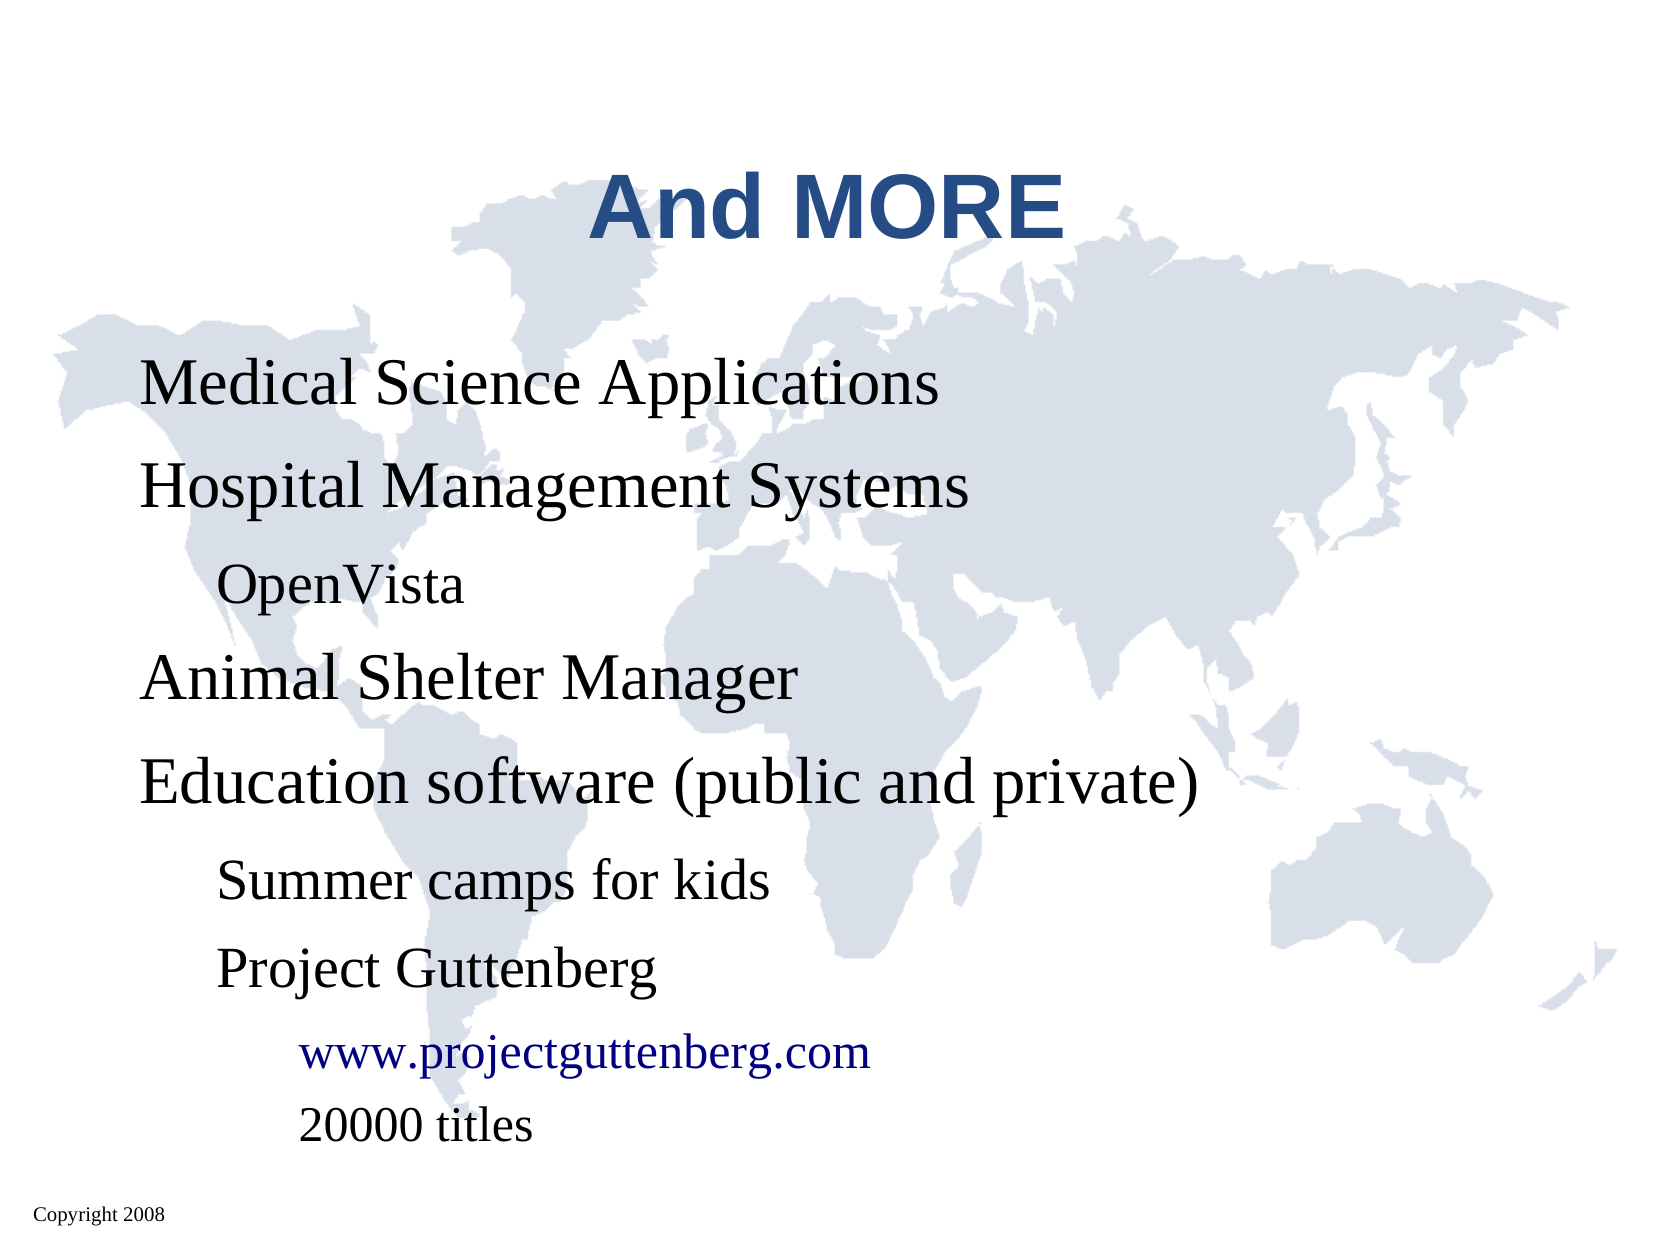

# And MORE
Medical Science Applications
Hospital Management Systems
OpenVista
Animal Shelter Manager
Education software (public and private)
Summer camps for kids
Project Guttenberg
www.projectguttenberg.com
20000 titles